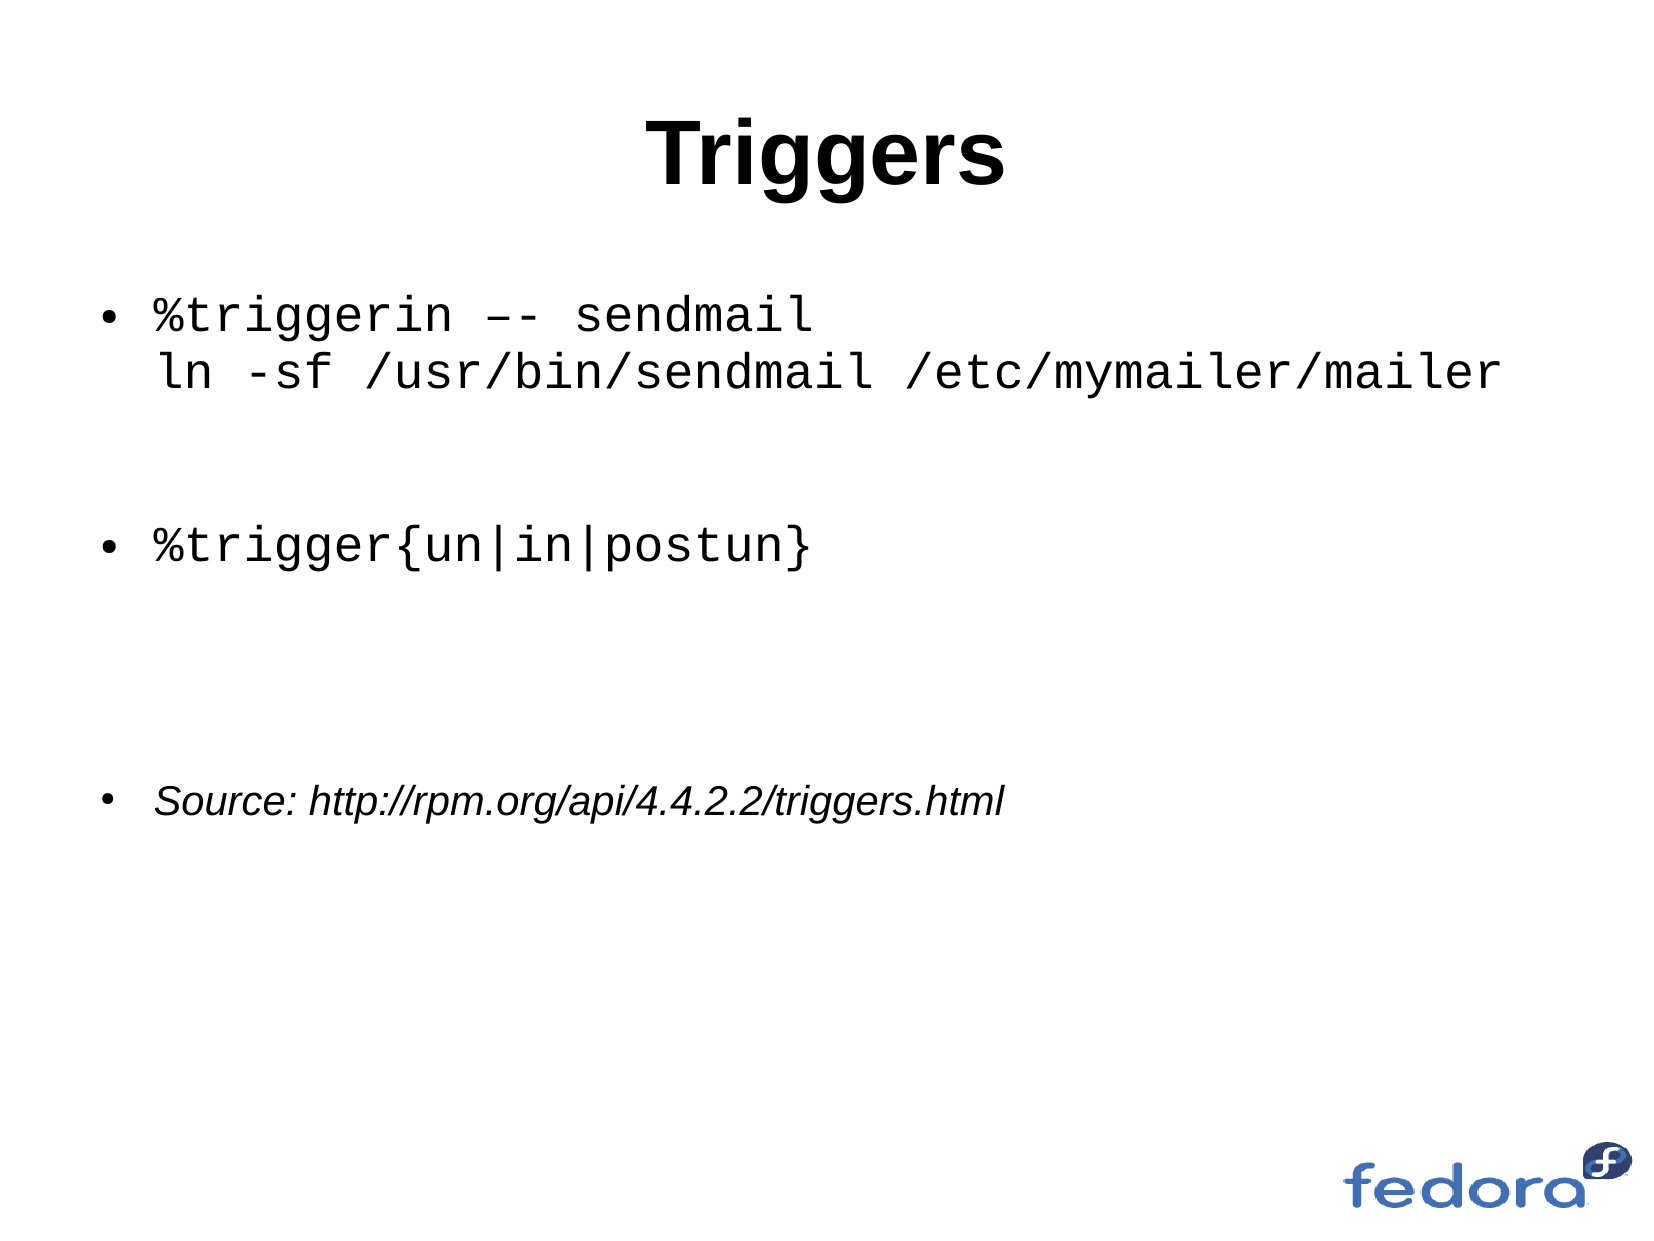

# Triggers
%triggerin –- sendmail
ln -sf /usr/bin/sendmail /etc/mymailer/mailer
%trigger{un|in|postun}
Source: http://rpm.org/api/4.4.2.2/triggers.html